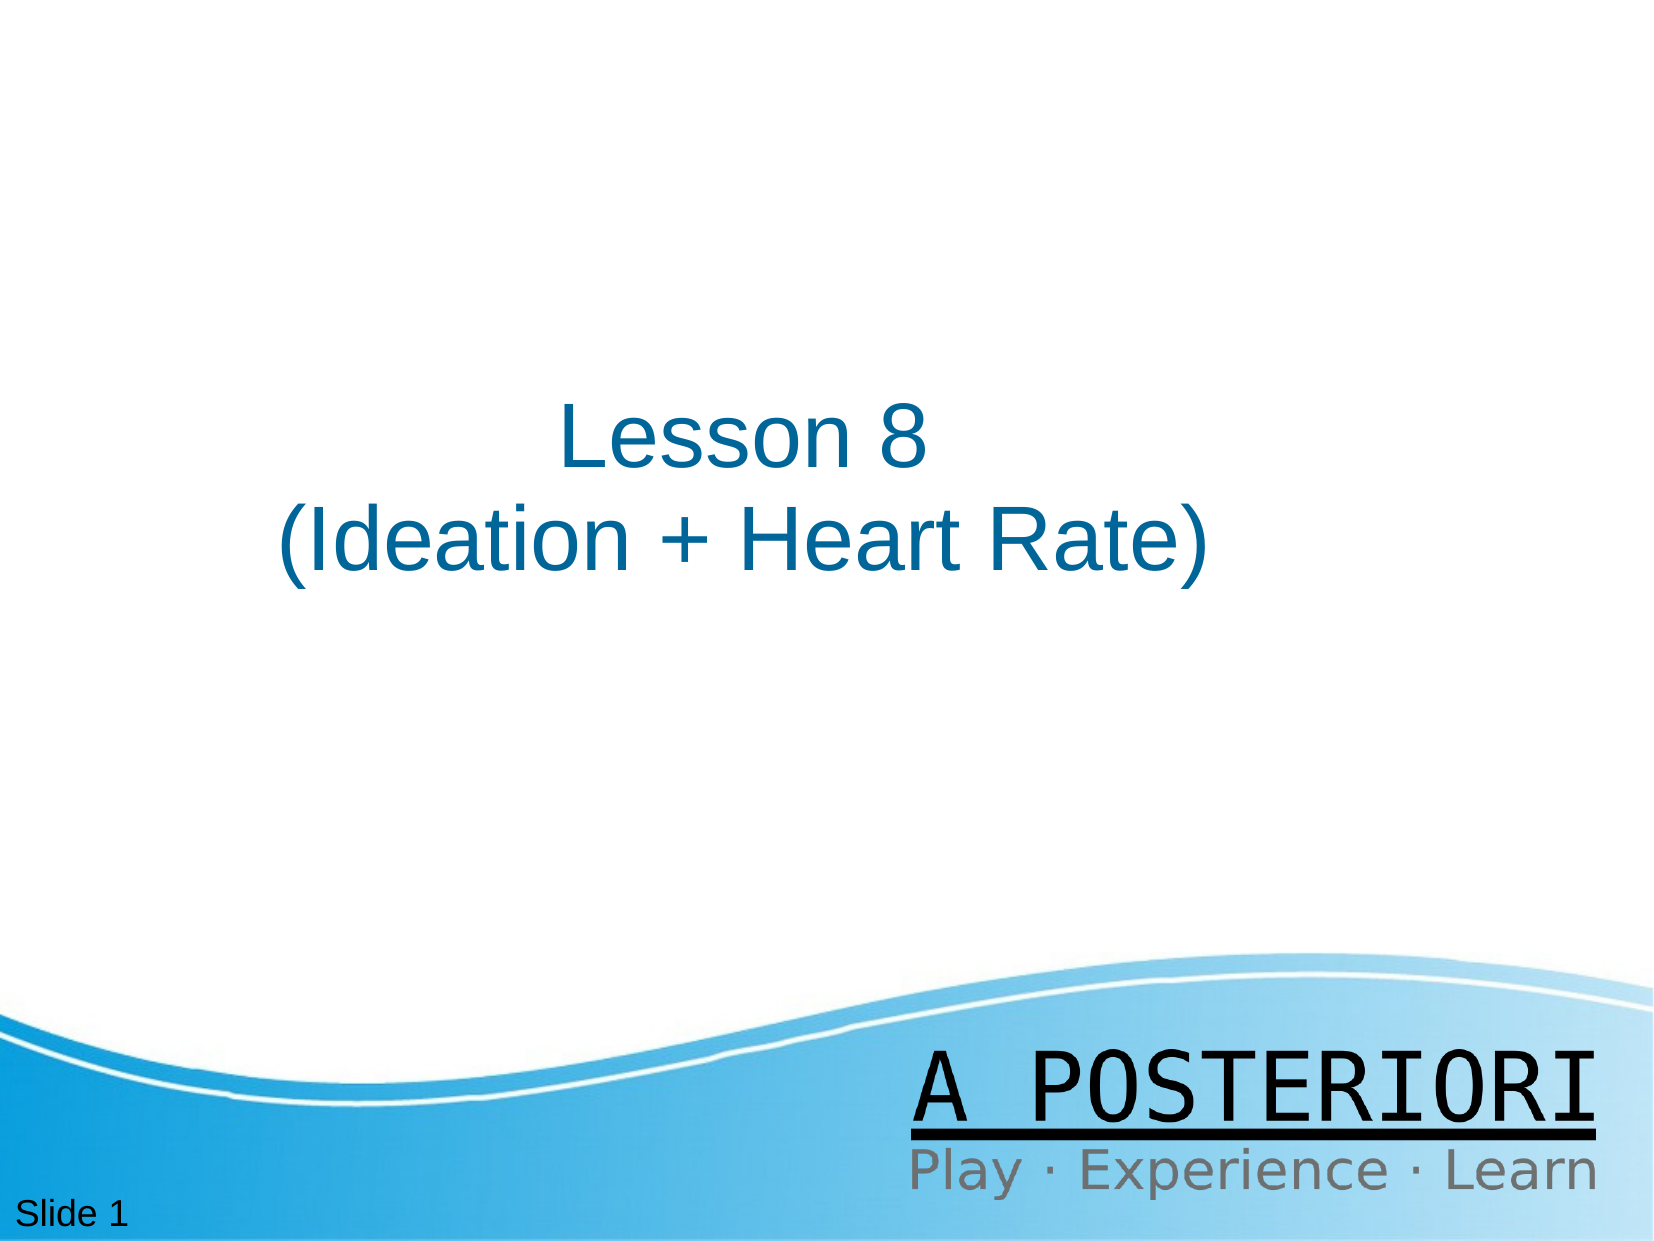

# Lesson 8 (Ideation + Heart Rate)